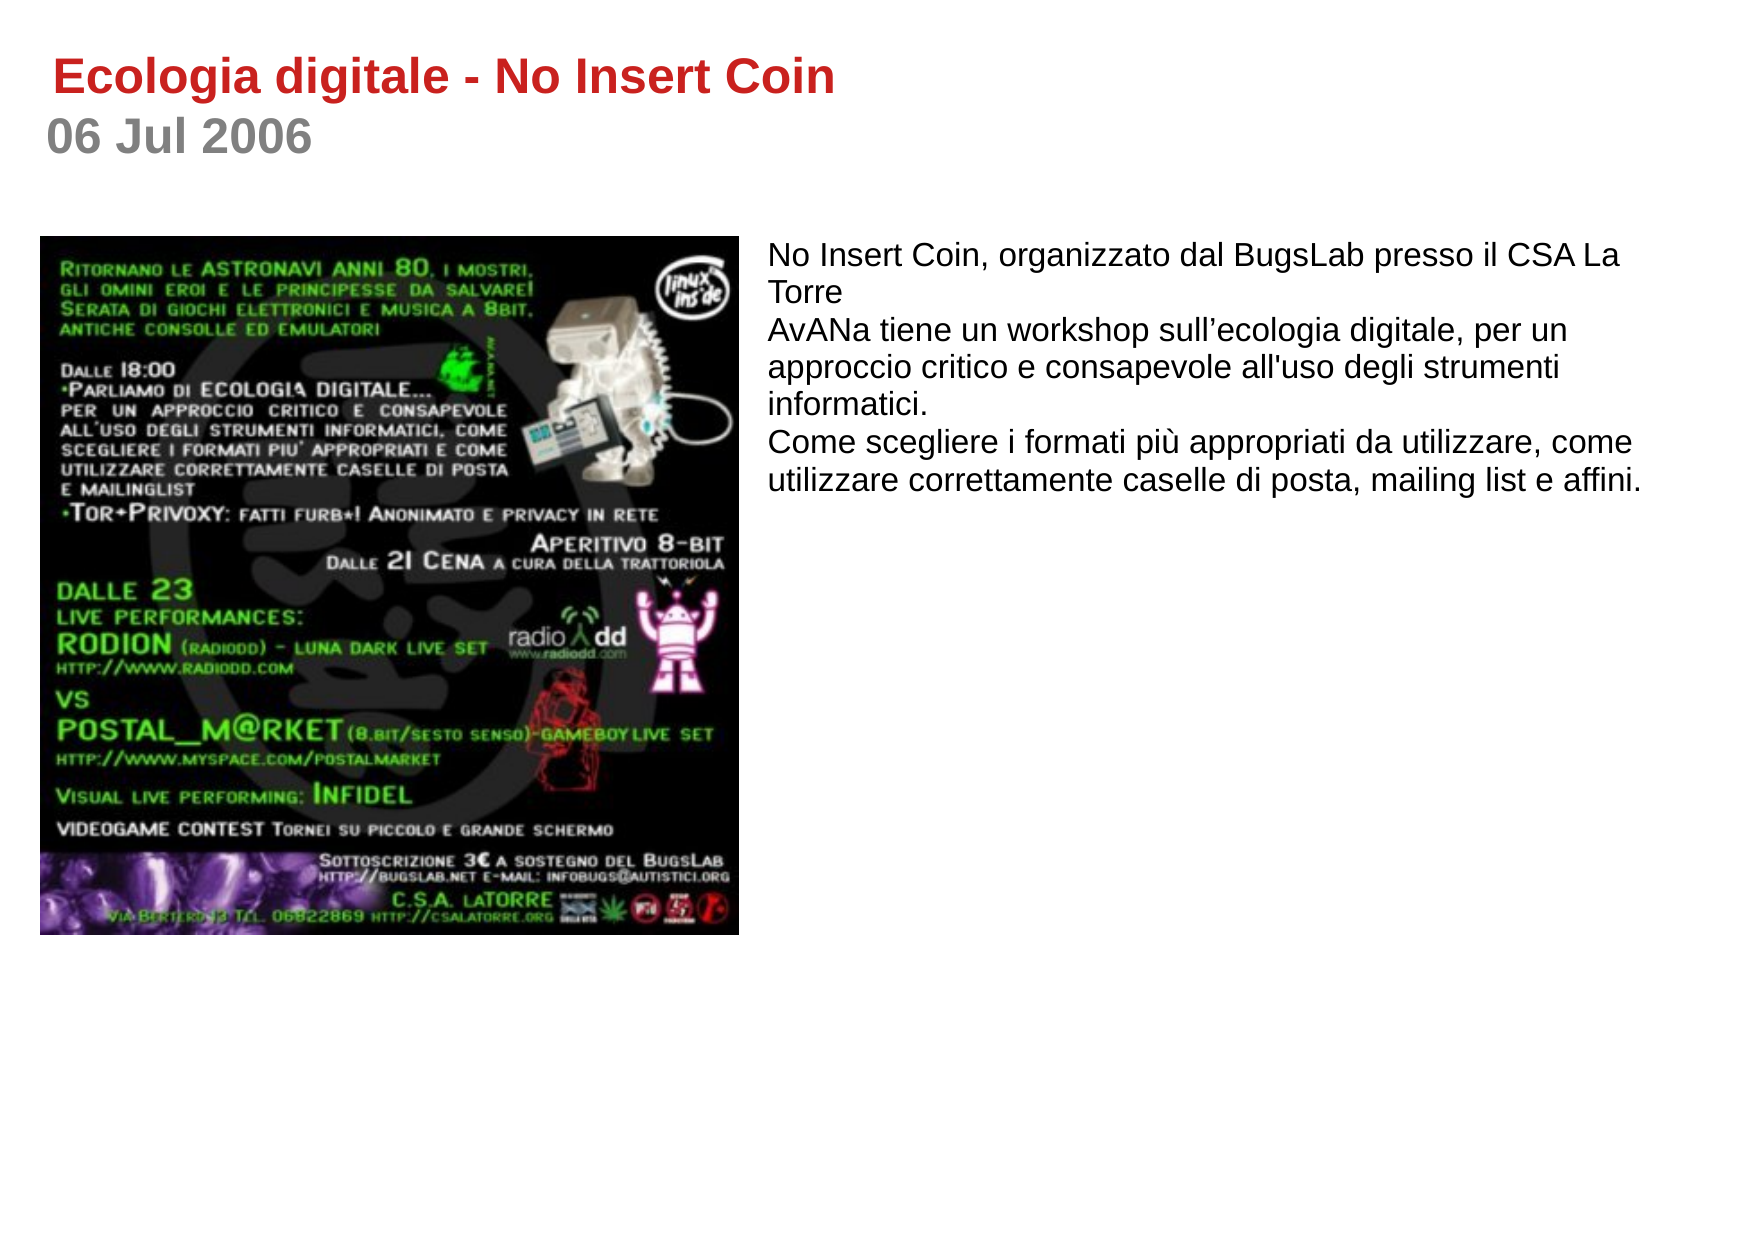

# Ecologia digitale - No Insert Coin
06 Jul 2006
No Insert Coin, organizzato dal BugsLab presso il CSA La Torre
AvANa tiene un workshop sull’ecologia digitale, per un approccio critico e consapevole all'uso degli strumenti informatici.
Come scegliere i formati più appropriati da utilizzare, come utilizzare correttamente caselle di posta, mailing list e affini.